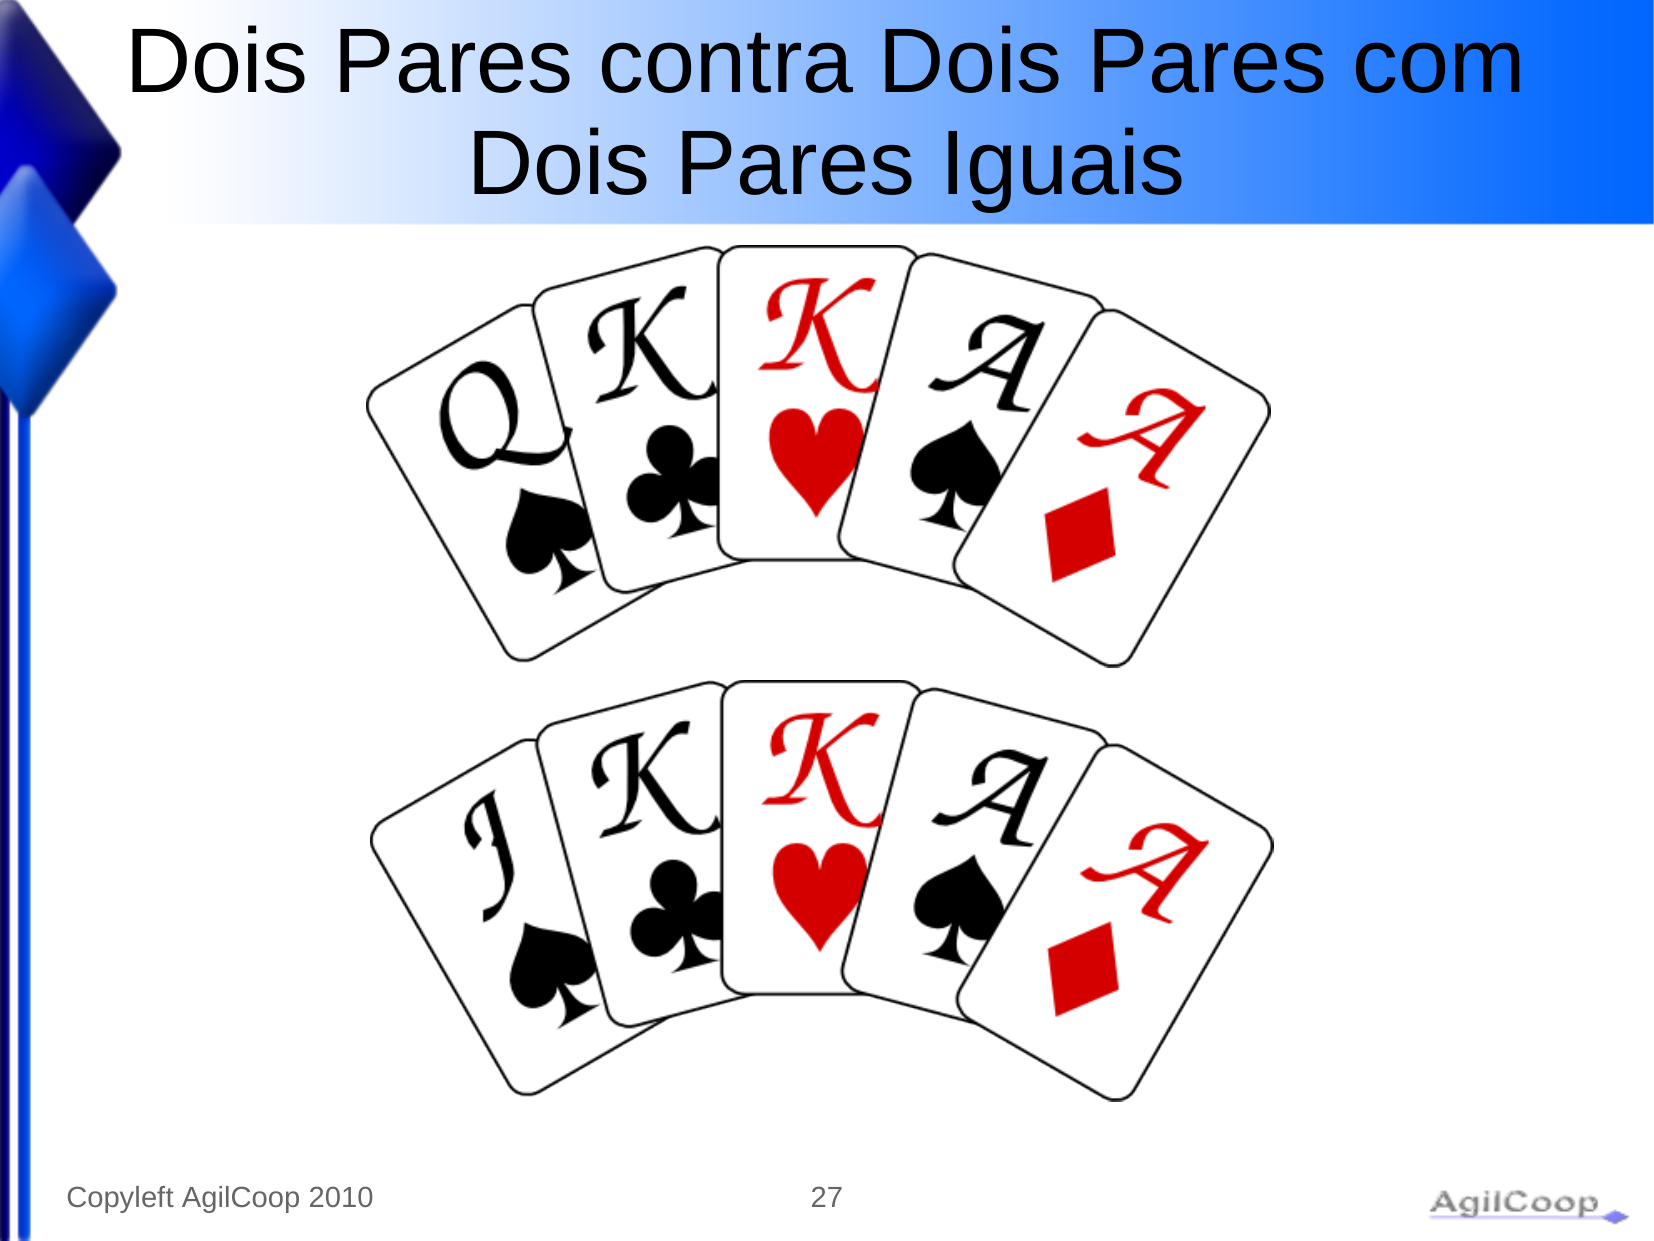

# Dois Pares contra Dois Pares com Dois Pares Iguais
Copyleft AgilCoop 2010
27